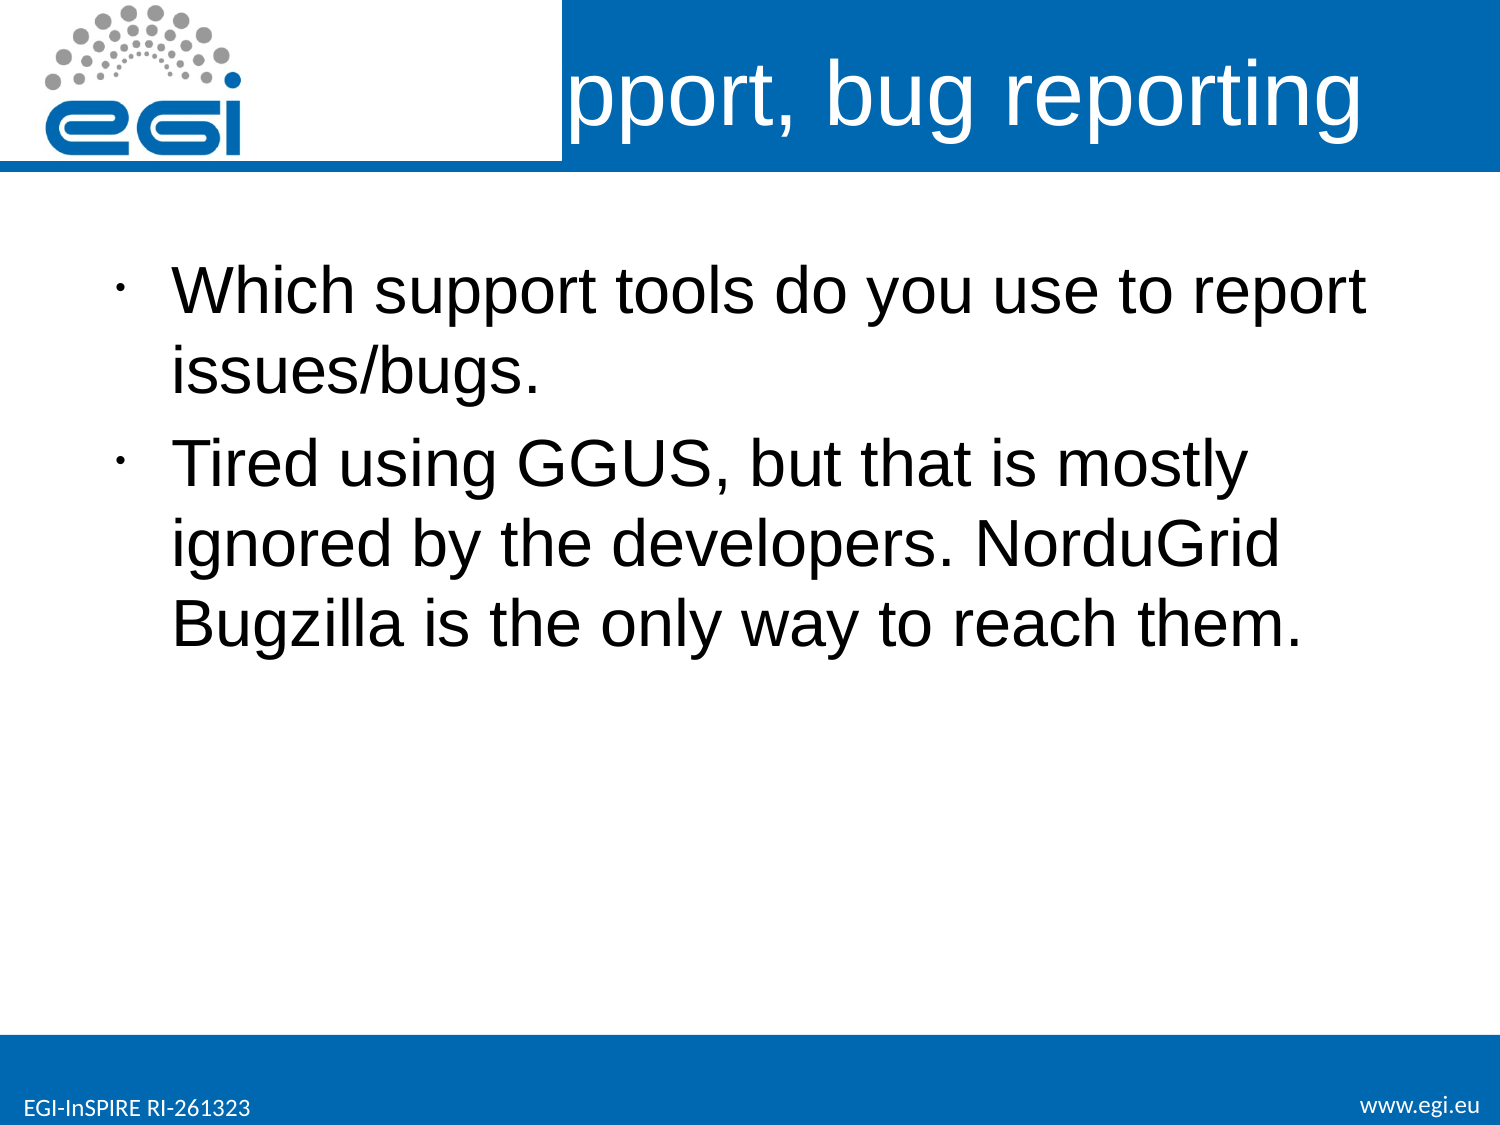

# Support, bug reporting
Which support tools do you use to report issues/bugs.
Tired using GGUS, but that is mostly ignored by the developers. NorduGrid Bugzilla is the only way to reach them.